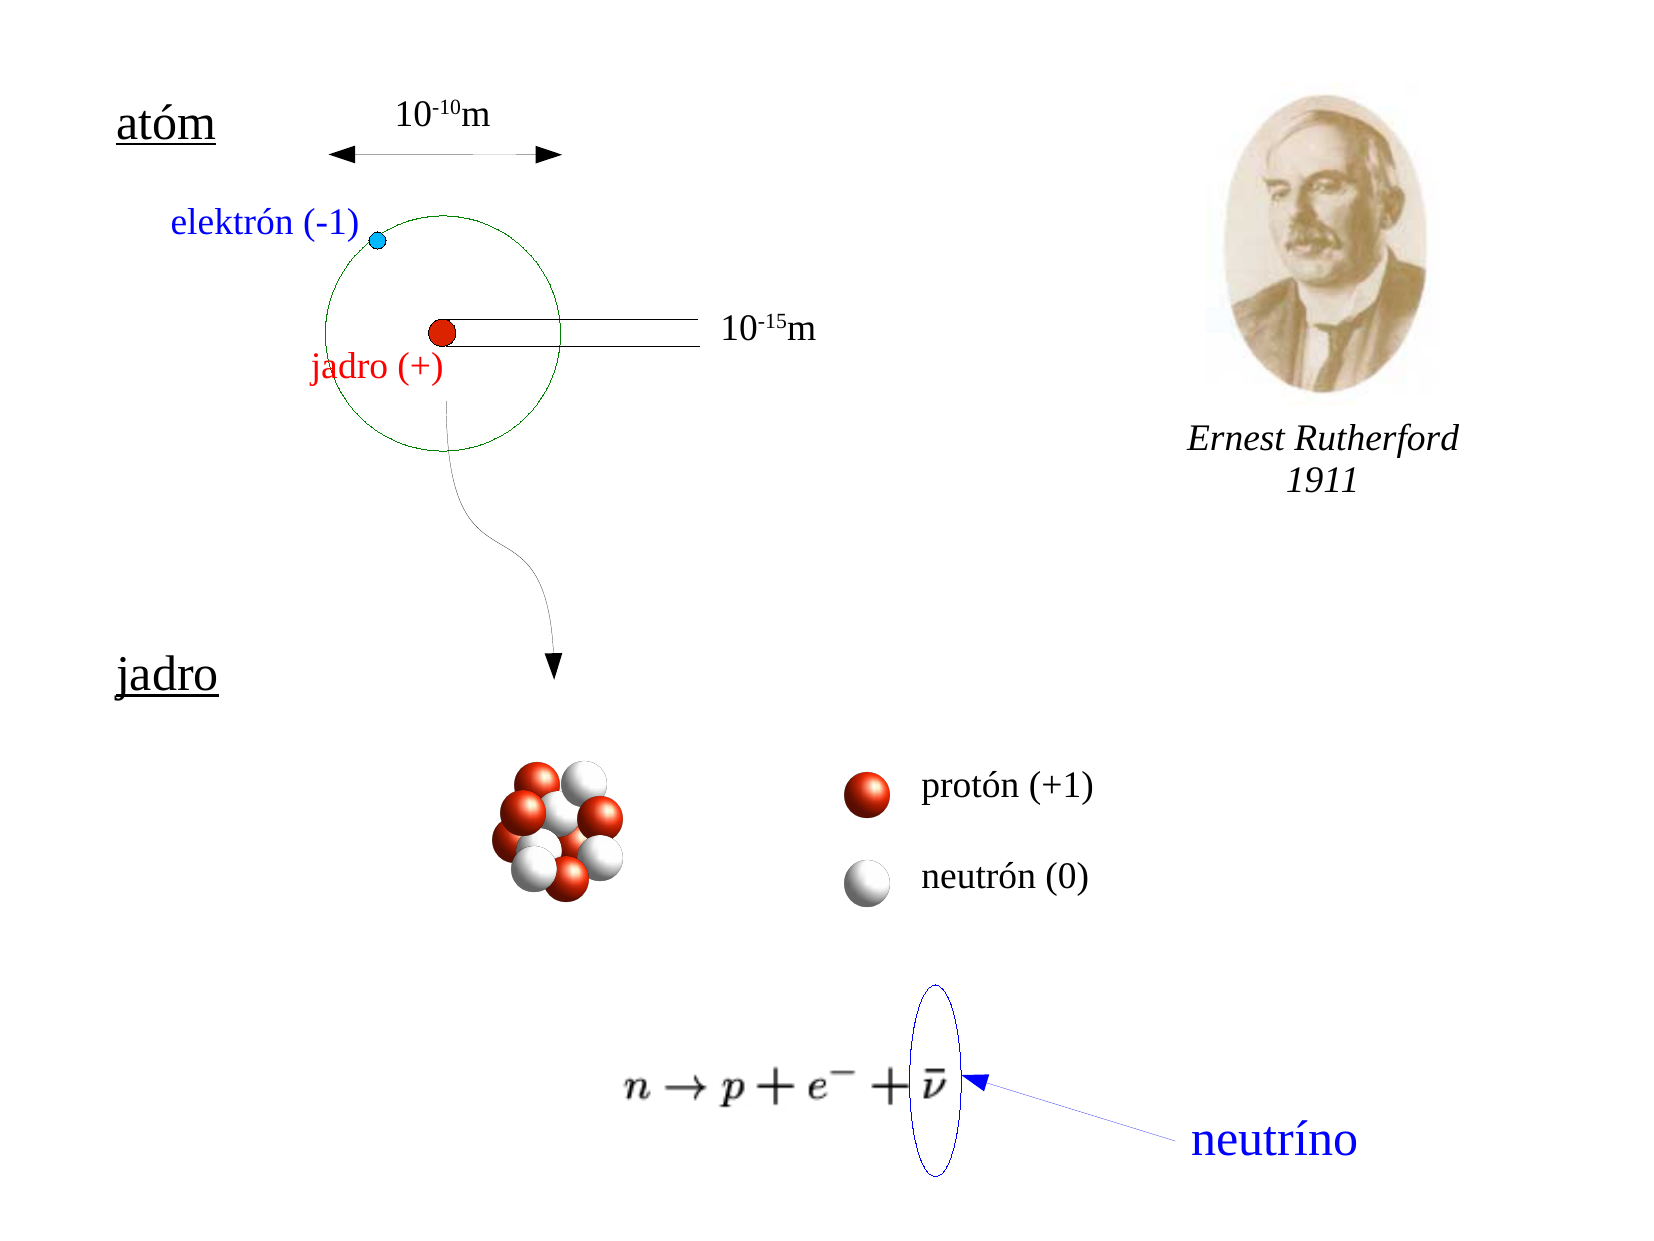

10-10m
10-15m
atóm
elektrón (-1)
jadro (+)
jadro
Ernest Rutherford
1911
protón (+1)
neutrón (0)
neutríno